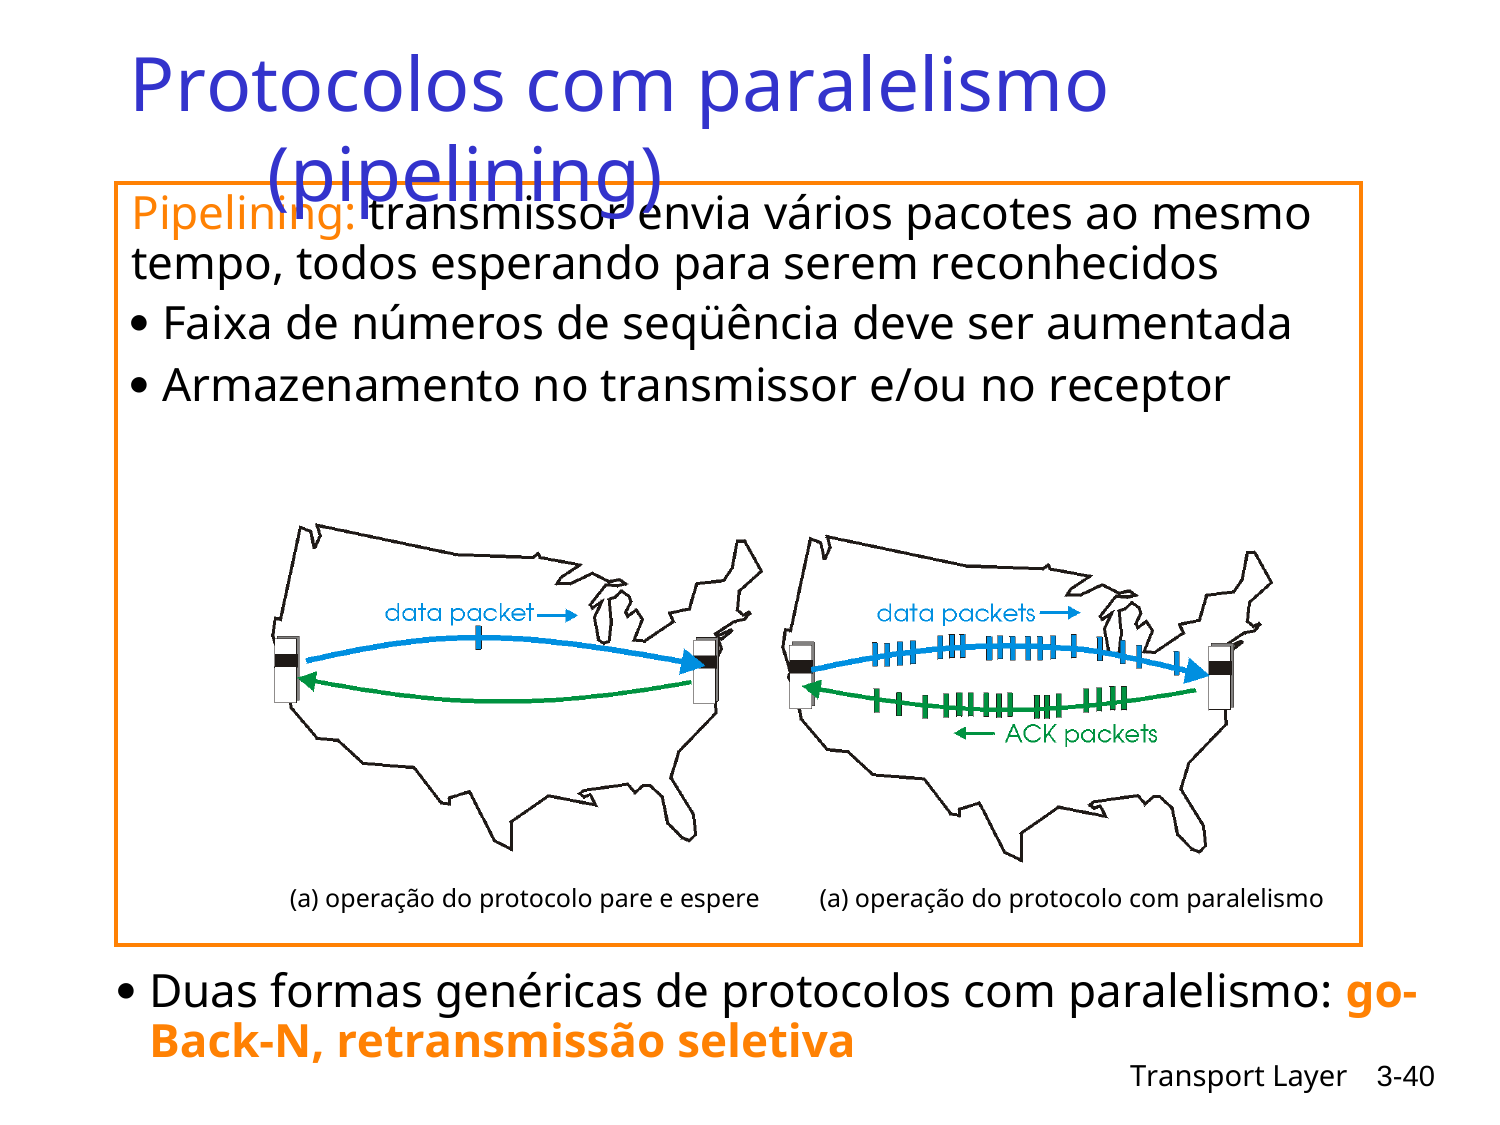

Protocolos com paralelismo (pipelining)
# Pipelining: transmissor envia vários pacotes ao mesmo tempo, todos esperando para serem reconhecidos
 Faixa de números de seqüência deve ser aumentada
 Armazenamento no transmissor e/ou no receptor
(a) operação do protocolo pare e espere
(a) operação do protocolo com paralelismo
 Duas formas genéricas de protocolos com paralelismo: go-Back-N, retransmissão seletiva
Transport Layer